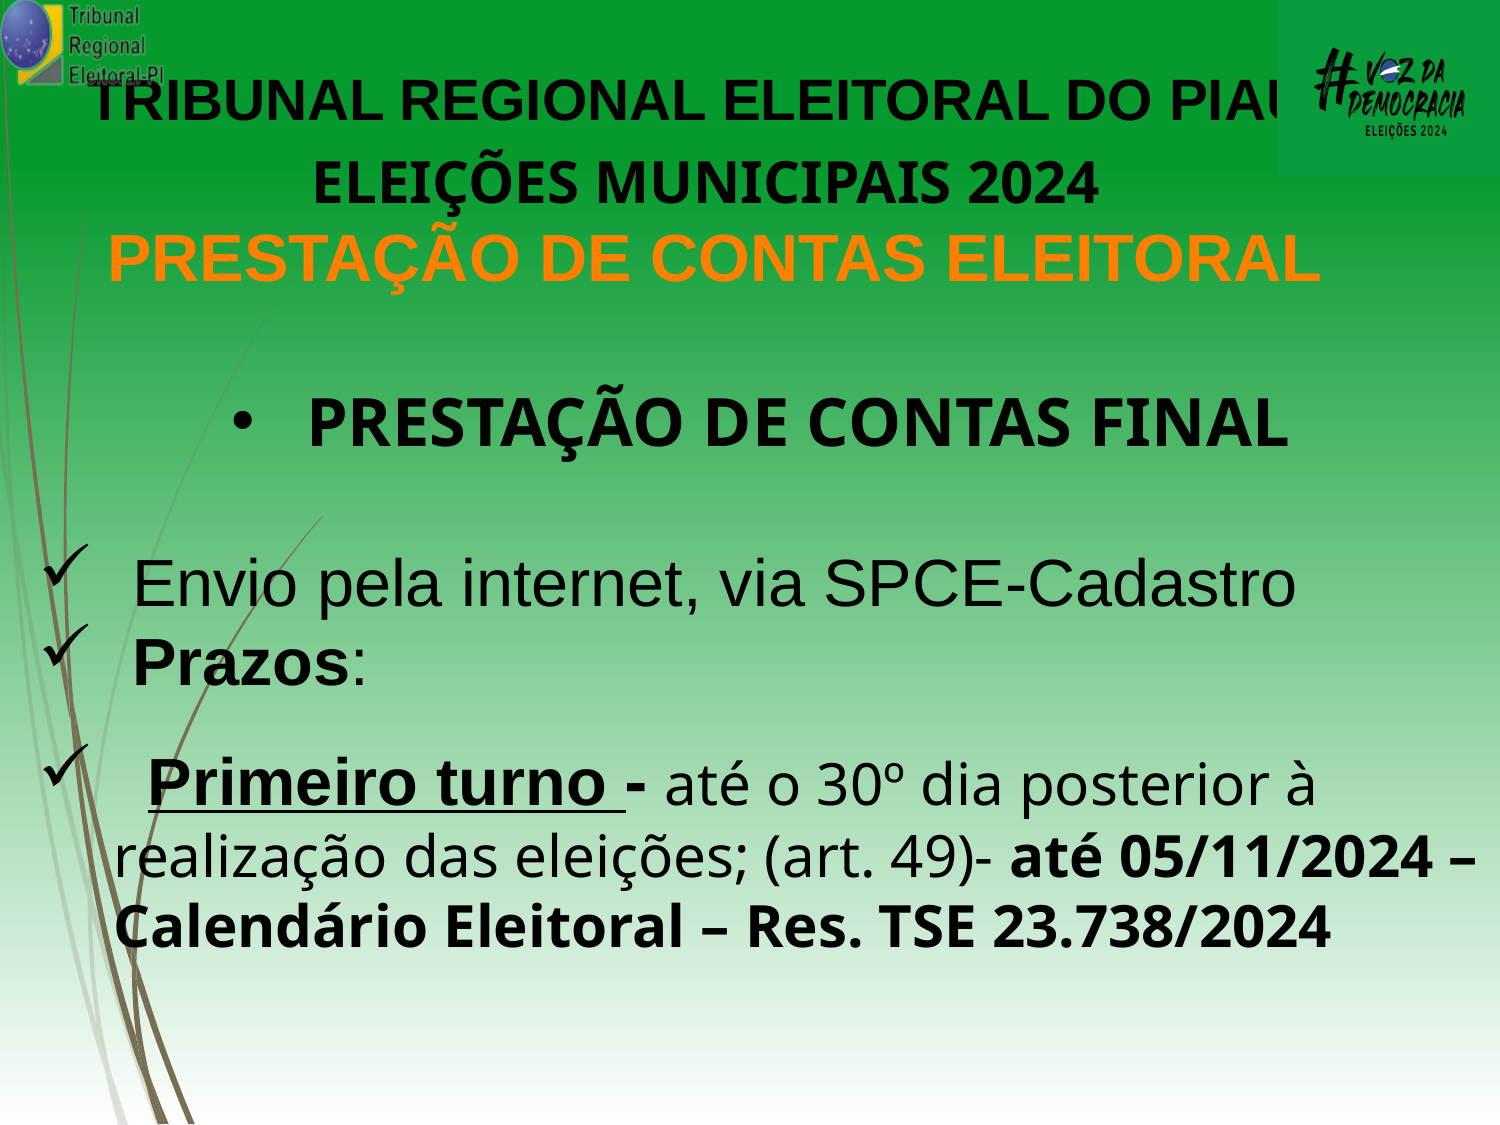

TRIBUNAL REGIONAL ELEITORAL DO PIAUÍ
ELEIÇÕES MUNICIPAIS 2024
 PRESTAÇÃO DE CONTAS ELEITORAL
PRESTAÇÃO DE CONTAS FINAL
Envio pela internet, via SPCE-Cadastro
Prazos:
 Primeiro turno - até o 30º dia posterior à realização das eleições; (art. 49)- até 05/11/2024 – Calendário Eleitoral – Res. TSE 23.738/2024